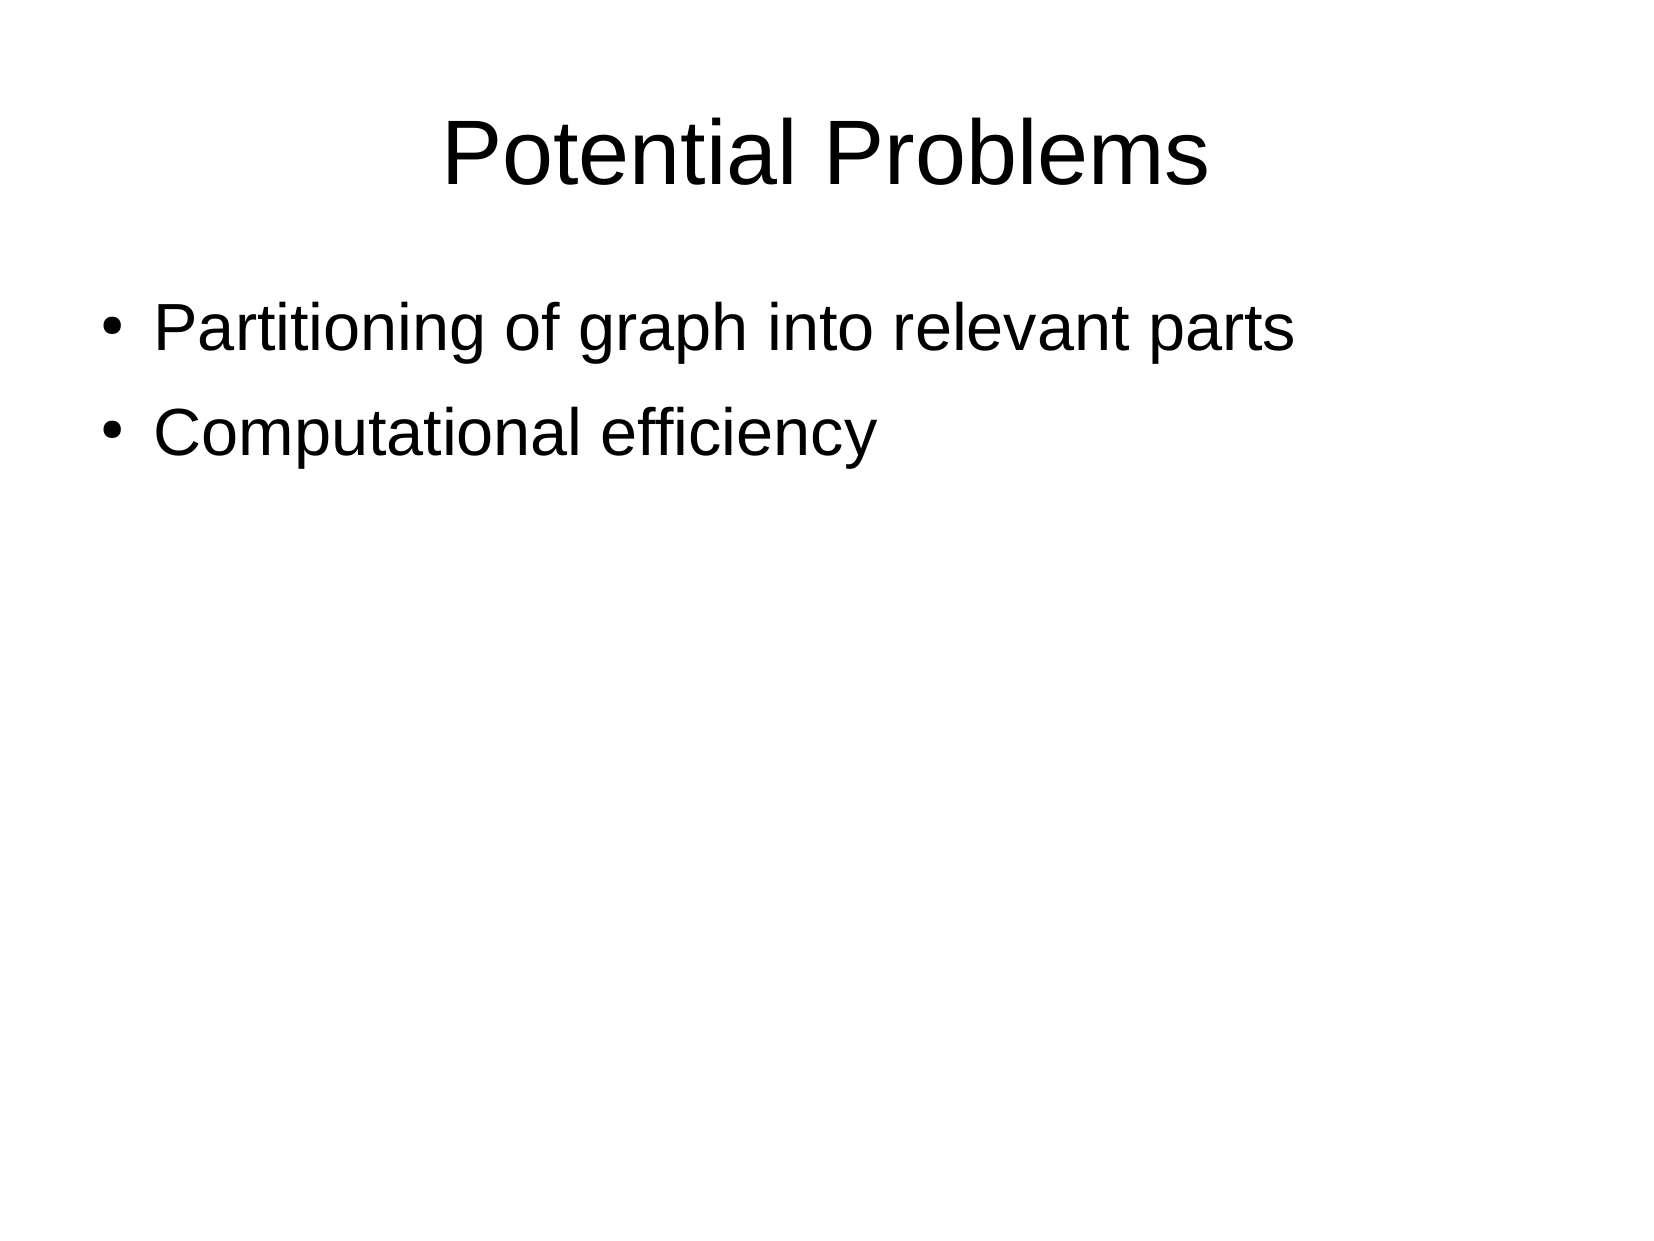

# Potential Problems
Partitioning of graph into relevant parts
Computational efficiency